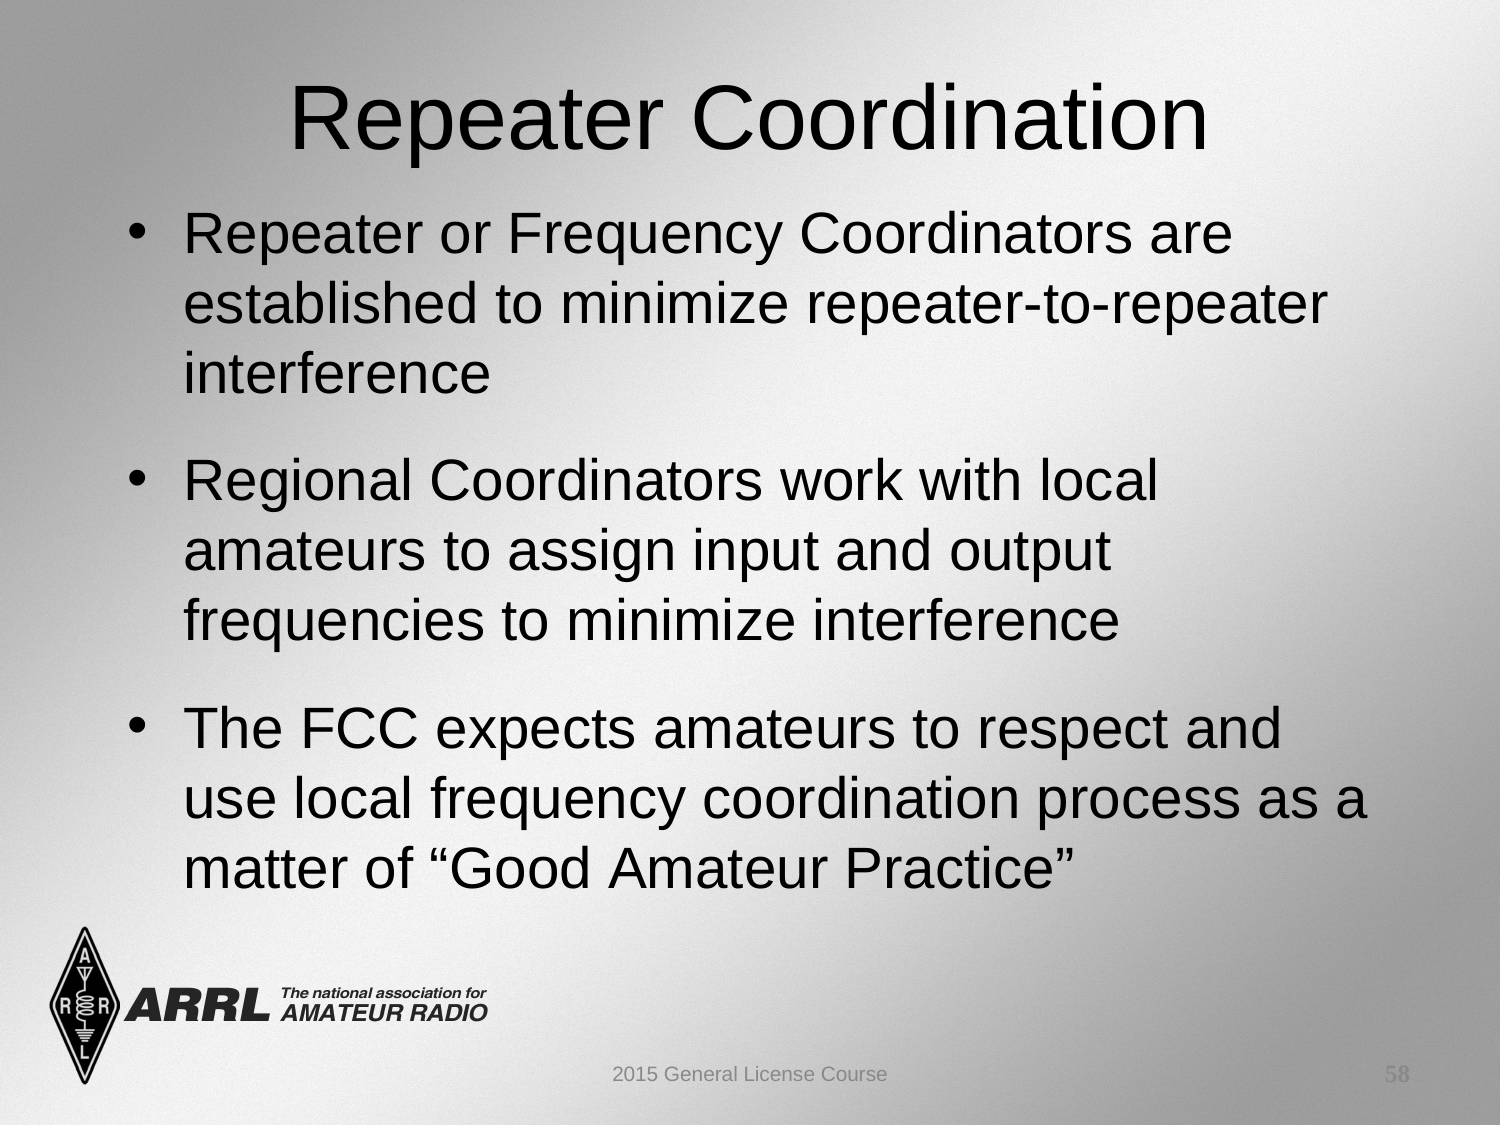

Repeater Coordination
Repeater or Frequency Coordinators are established to minimize repeater-to-repeater interference
Regional Coordinators work with local amateurs to assign input and output frequencies to minimize interference
The FCC expects amateurs to respect and use local frequency coordination process as a matter of “Good Amateur Practice”
2015 General License Course